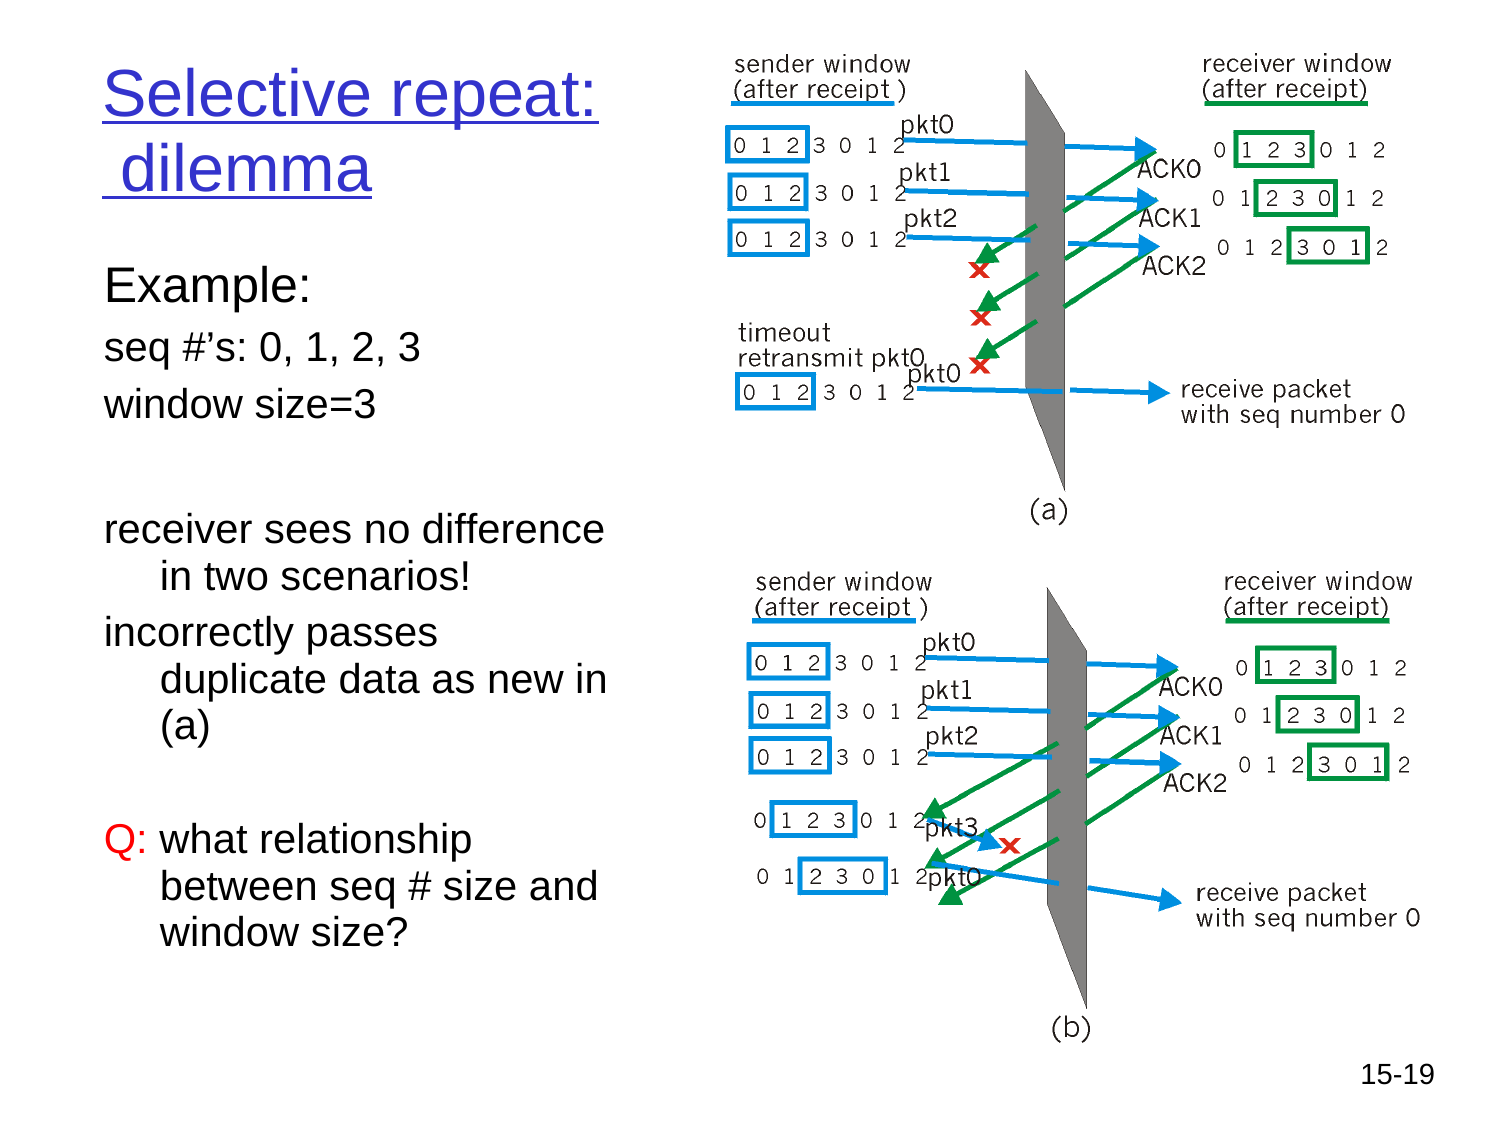

# Selective repeat: dilemma
Example:
seq #’s: 0, 1, 2, 3
window size=3
receiver sees no difference in two scenarios!
incorrectly passes duplicate data as new in (a)
Q: what relationship between seq # size and window size?
19